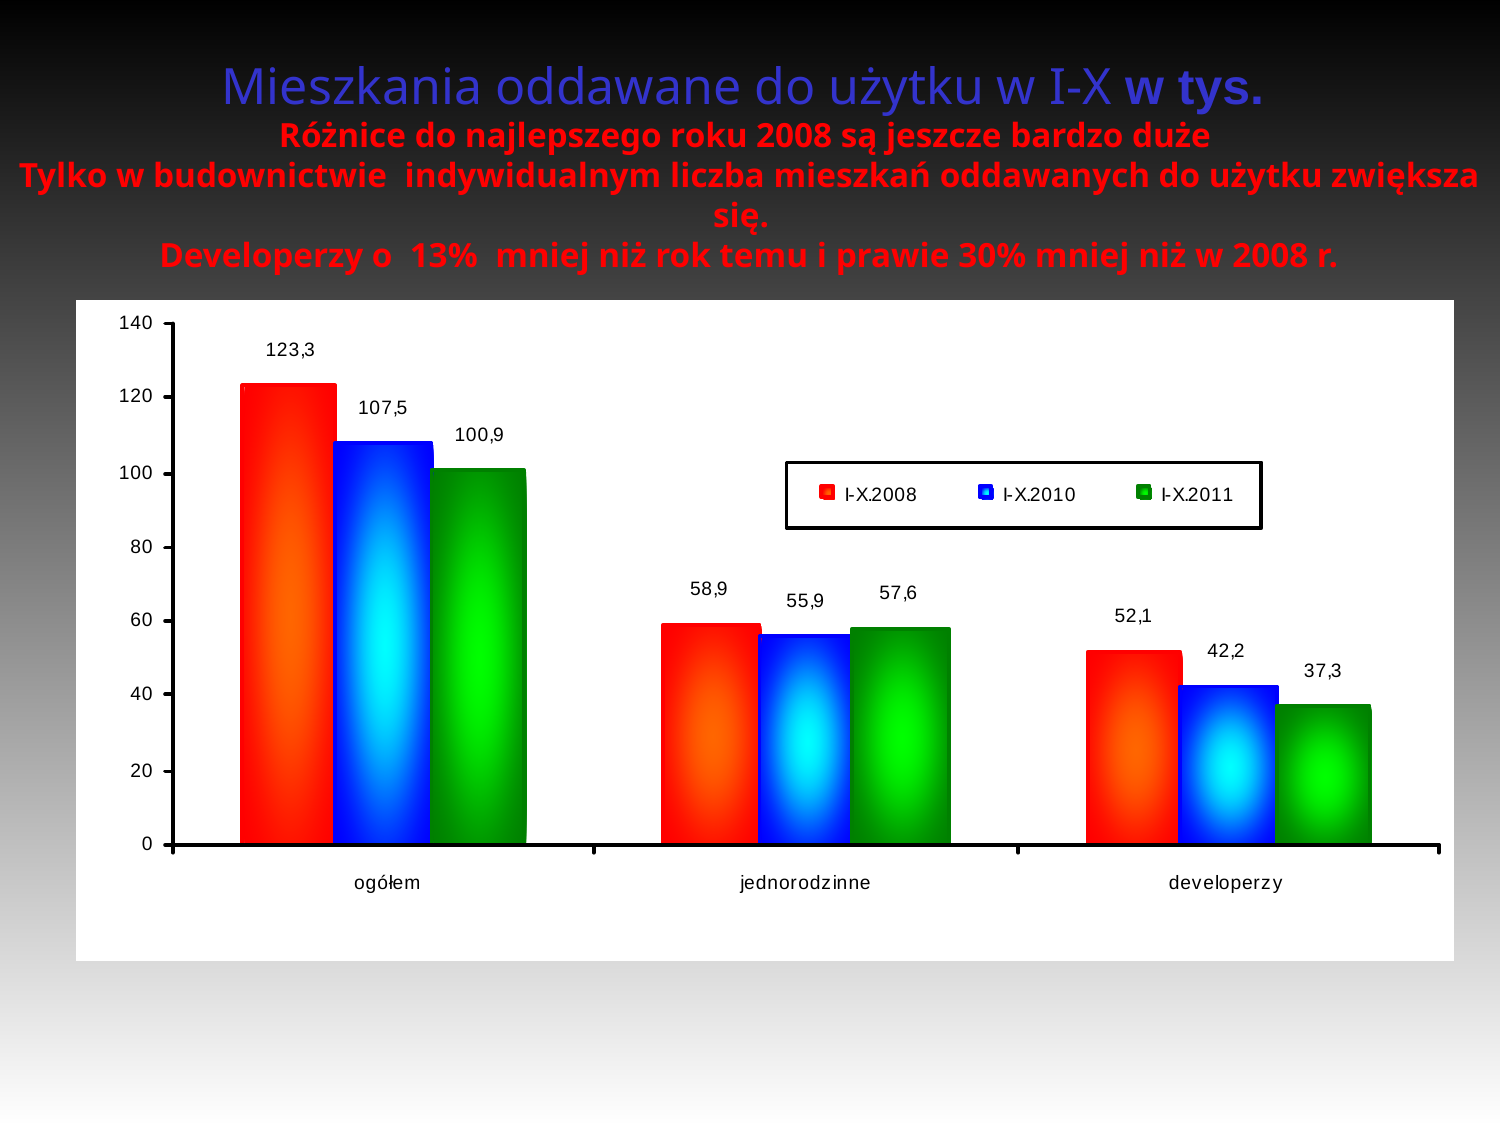

# Mieszkania oddawane do użytku w I-X w tys. Różnice do najlepszego roku 2008 są jeszcze bardzo duże Tylko w budownictwie indywidualnym liczba mieszkań oddawanych do użytku zwiększa się. Developerzy o 13% mniej niż rok temu i prawie 30% mniej niż w 2008 r.